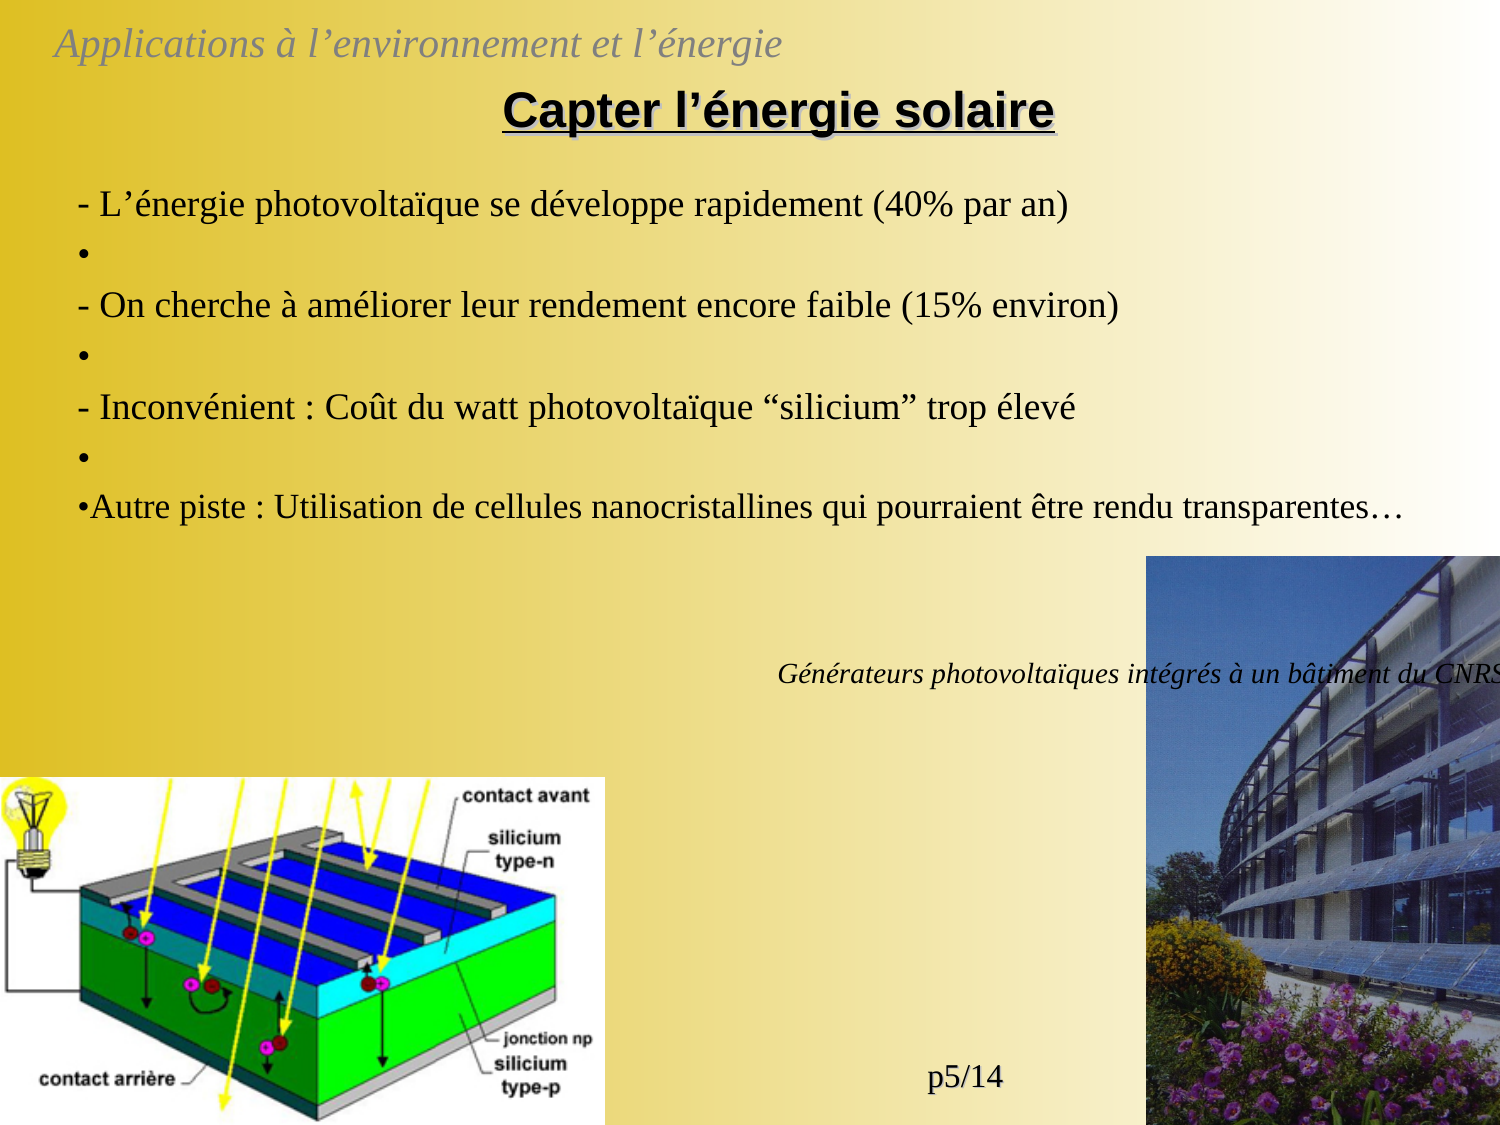

# Applications à l’environnement et l’énergie
Capter l’énergie solaire
 L’énergie photovoltaïque se développe rapidement (40% par an)
 On cherche à améliorer leur rendement encore faible (15% environ)
 Inconvénient : Coût du watt photovoltaïque “silicium” trop élevé
Autre piste : Utilisation de cellules nanocristallines qui pourraient être rendu transparentes…
Générateurs photovoltaïques intégrés à un bâtiment du CNRS à Perpignan
p5/14